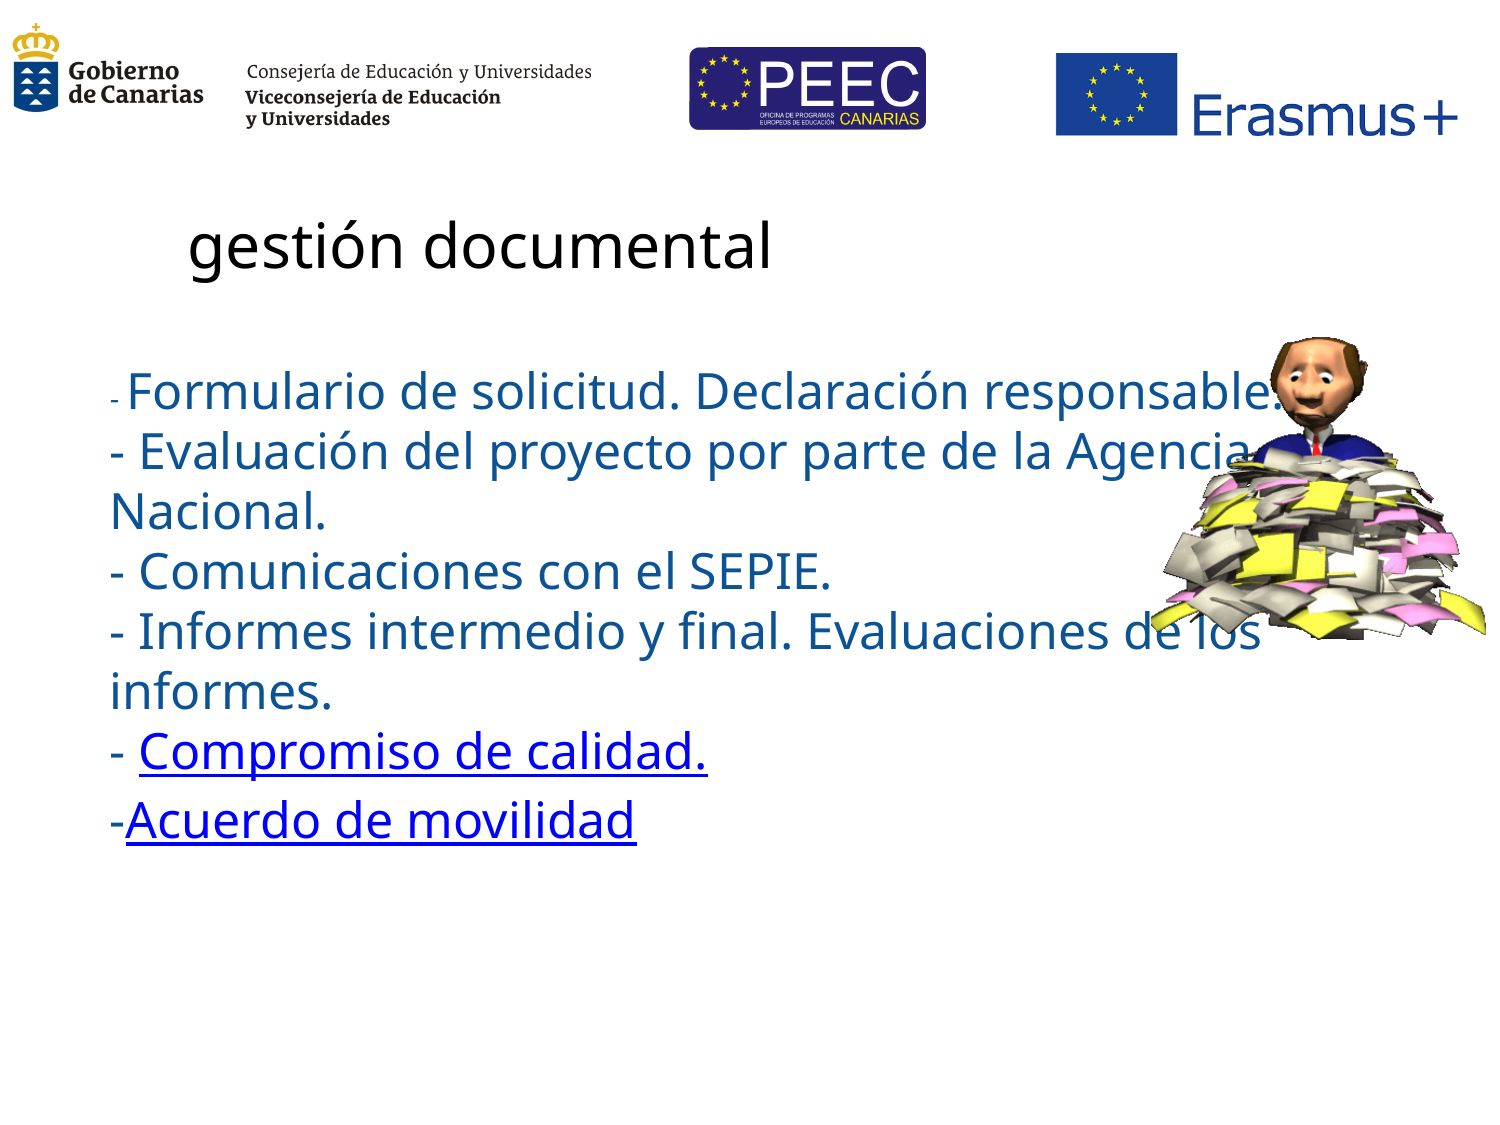

gestión documental
- Formulario de solicitud. Declaración responsable.
- Evaluación del proyecto por parte de la Agencia Nacional.
- Comunicaciones con el SEPIE.
- Informes intermedio y final. Evaluaciones de los informes.
- Compromiso de calidad.
-Acuerdo de movilidad